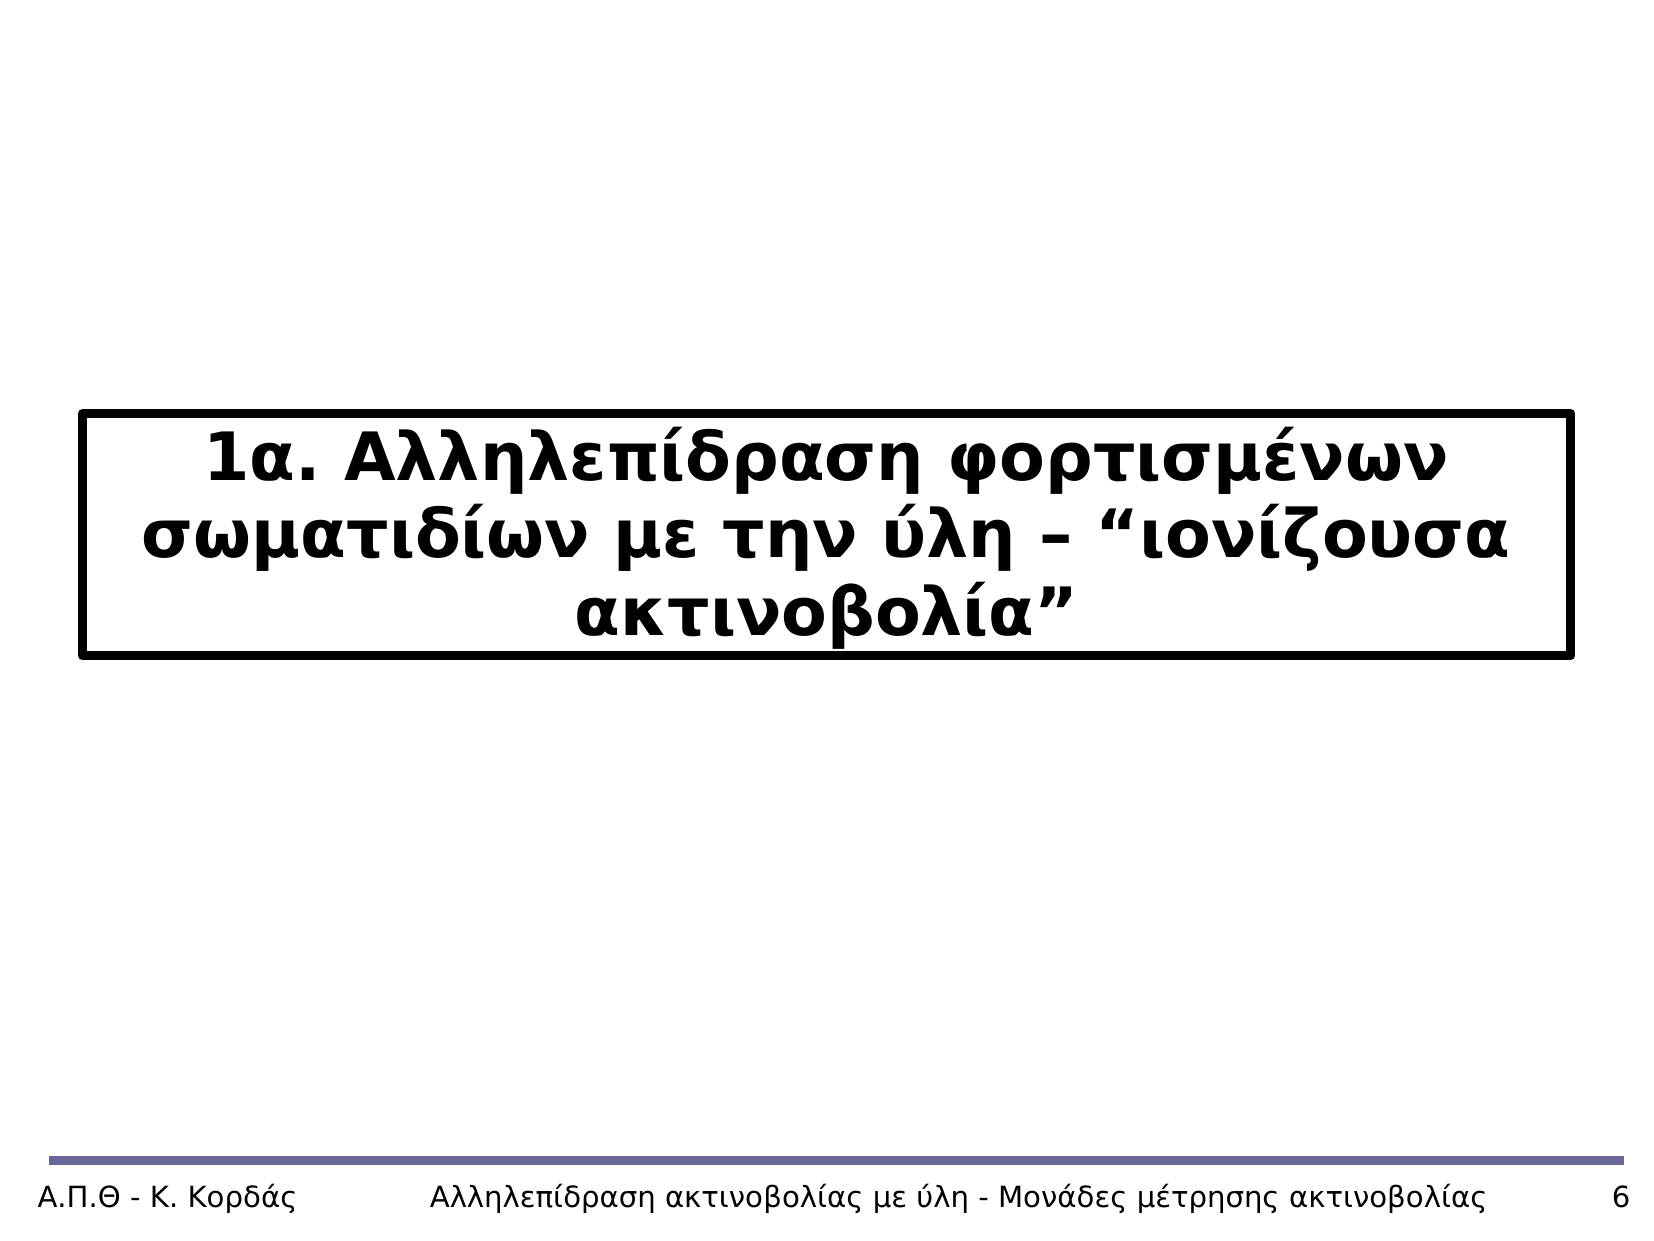

# 1α. Αλληλεπίδραση φορτισμένων σωματιδίων με την ύλη – “ιονίζουσα ακτινοβολία”
Α.Π.Θ - Κ. Κορδάς
Αλληλεπίδραση ακτινοβολίας με ύλη - Μονάδες μέτρησης ακτινοβολίας
6